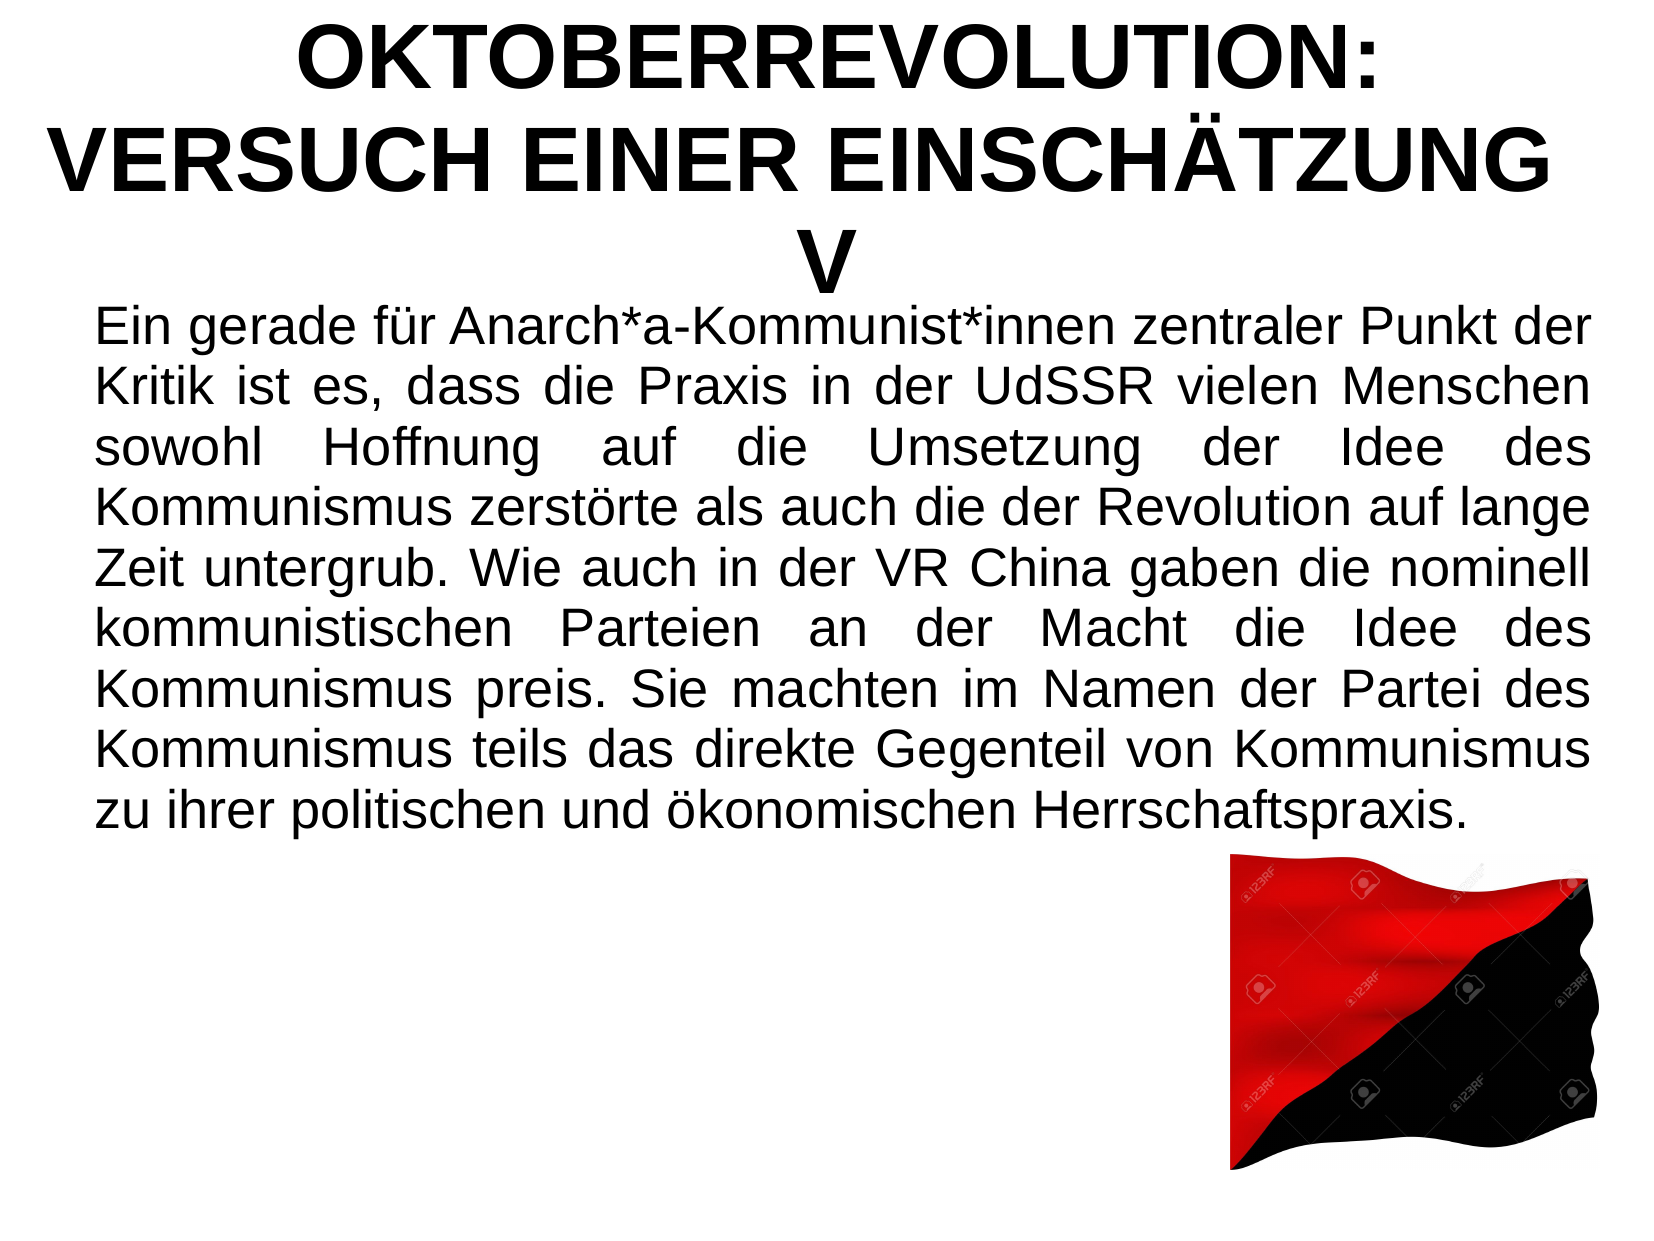

# OKTOBERREVOLUTION: VERSUCH EINER EINSCHÄTZUNG V
Ein gerade für Anarch*a-Kommunist*innen zentraler Punkt der Kritik ist es, dass die Praxis in der UdSSR vielen Menschen sowohl Hoffnung auf die Umsetzung der Idee des Kommunismus zerstörte als auch die der Revolution auf lange Zeit untergrub. Wie auch in der VR China gaben die nominell kommunistischen Parteien an der Macht die Idee des Kommunismus preis. Sie machten im Namen der Partei des Kommunismus teils das direkte Gegenteil von Kommunismus zu ihrer politischen und ökonomischen Herrschaftspraxis.